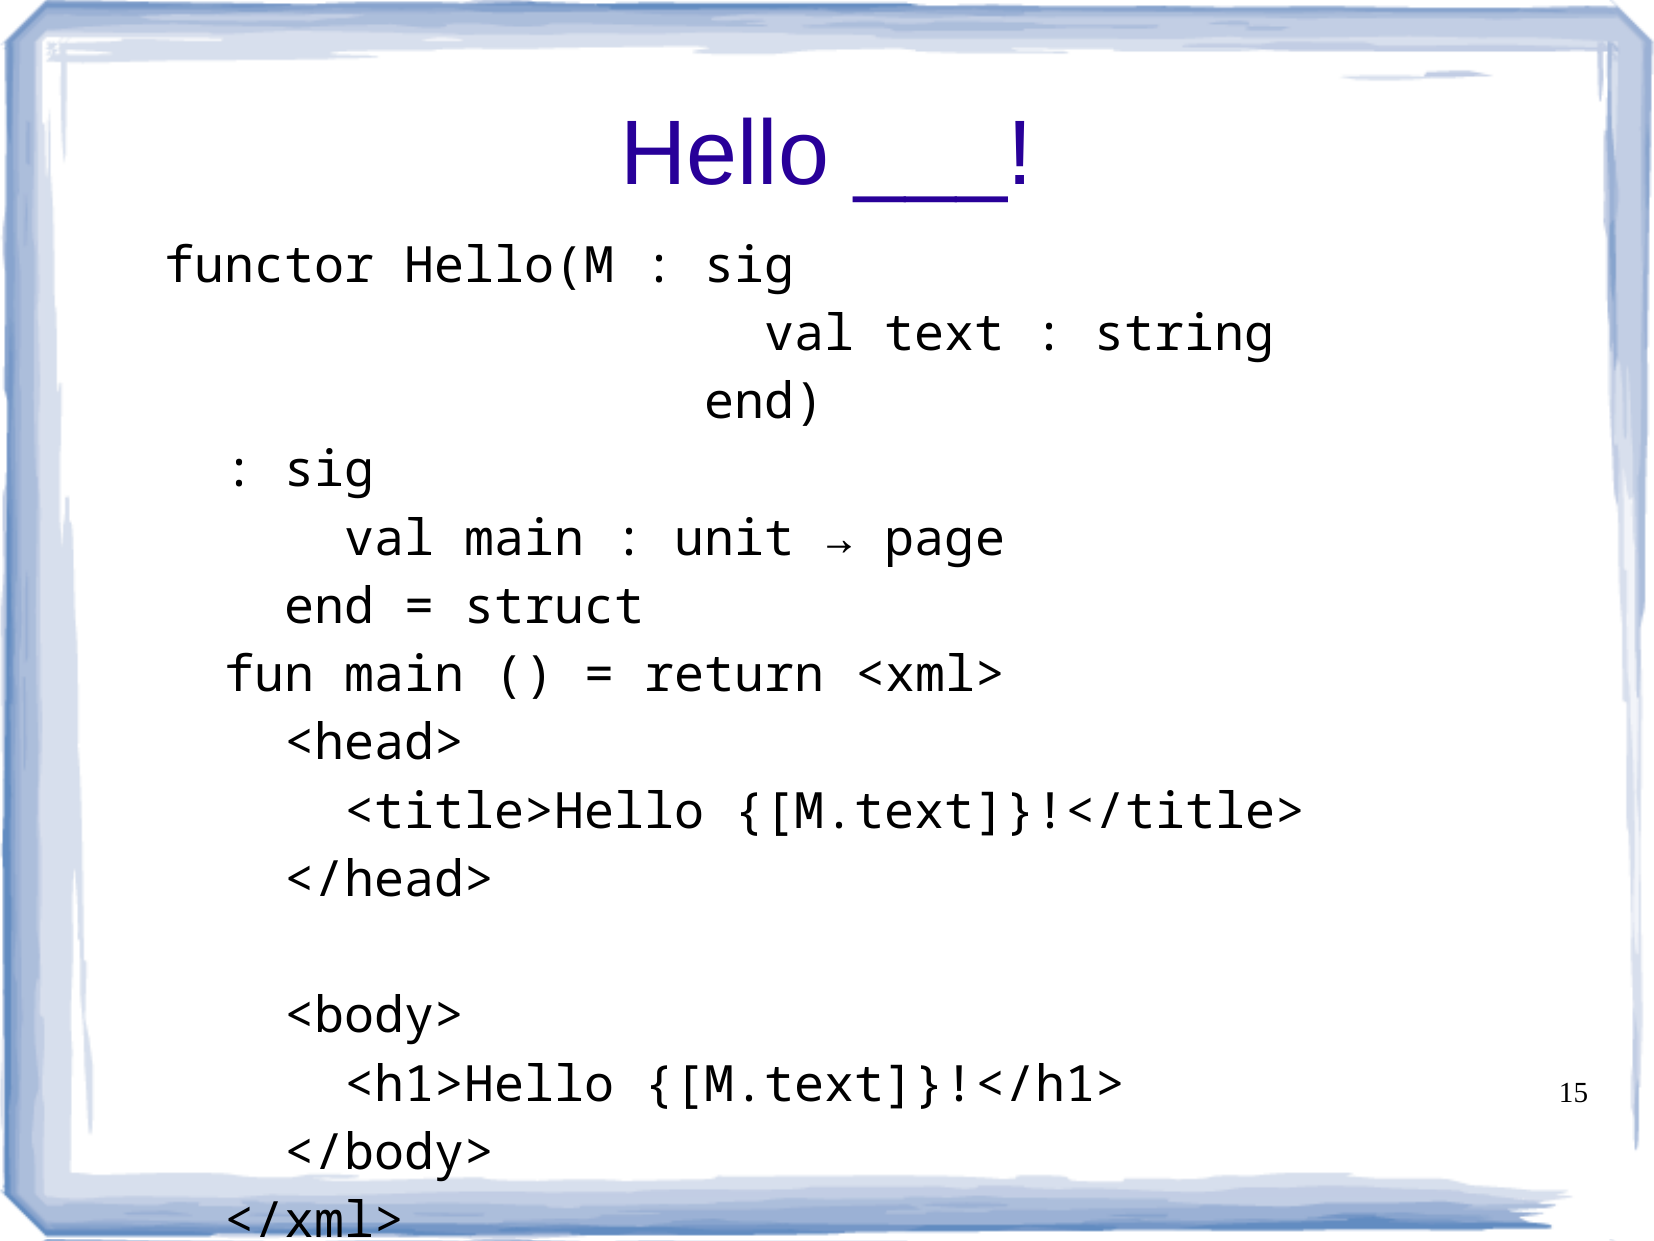

# Hello ___!
functor Hello(M : sig
 val text : string
 end)
 : sig
 val main : unit → page
 end = struct
 fun main () = return <xml>
 <head>
 <title>Hello {[M.text]}!</title>
 </head>
 <body>
 <h1>Hello {[M.text]}!</h1>
 </body>
 </xml>
end
15